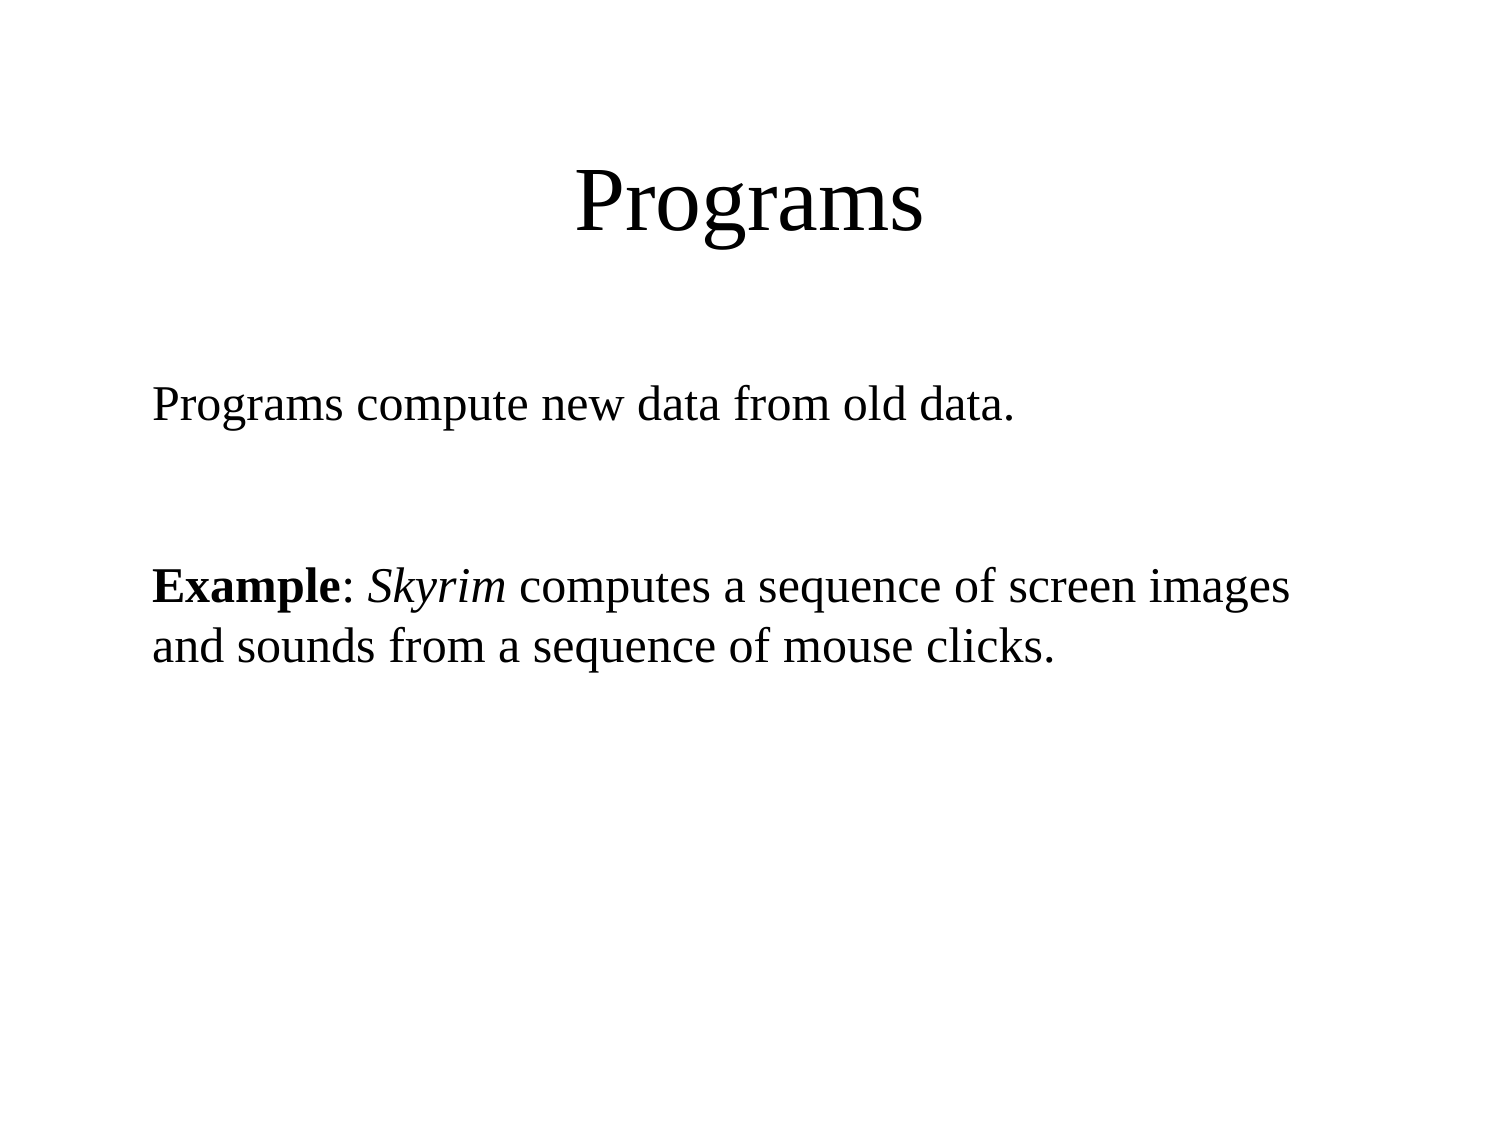

# Programs
Programs compute new data from old data.
Example: Skyrim computes a sequence of screen images and sounds from a sequence of mouse clicks.